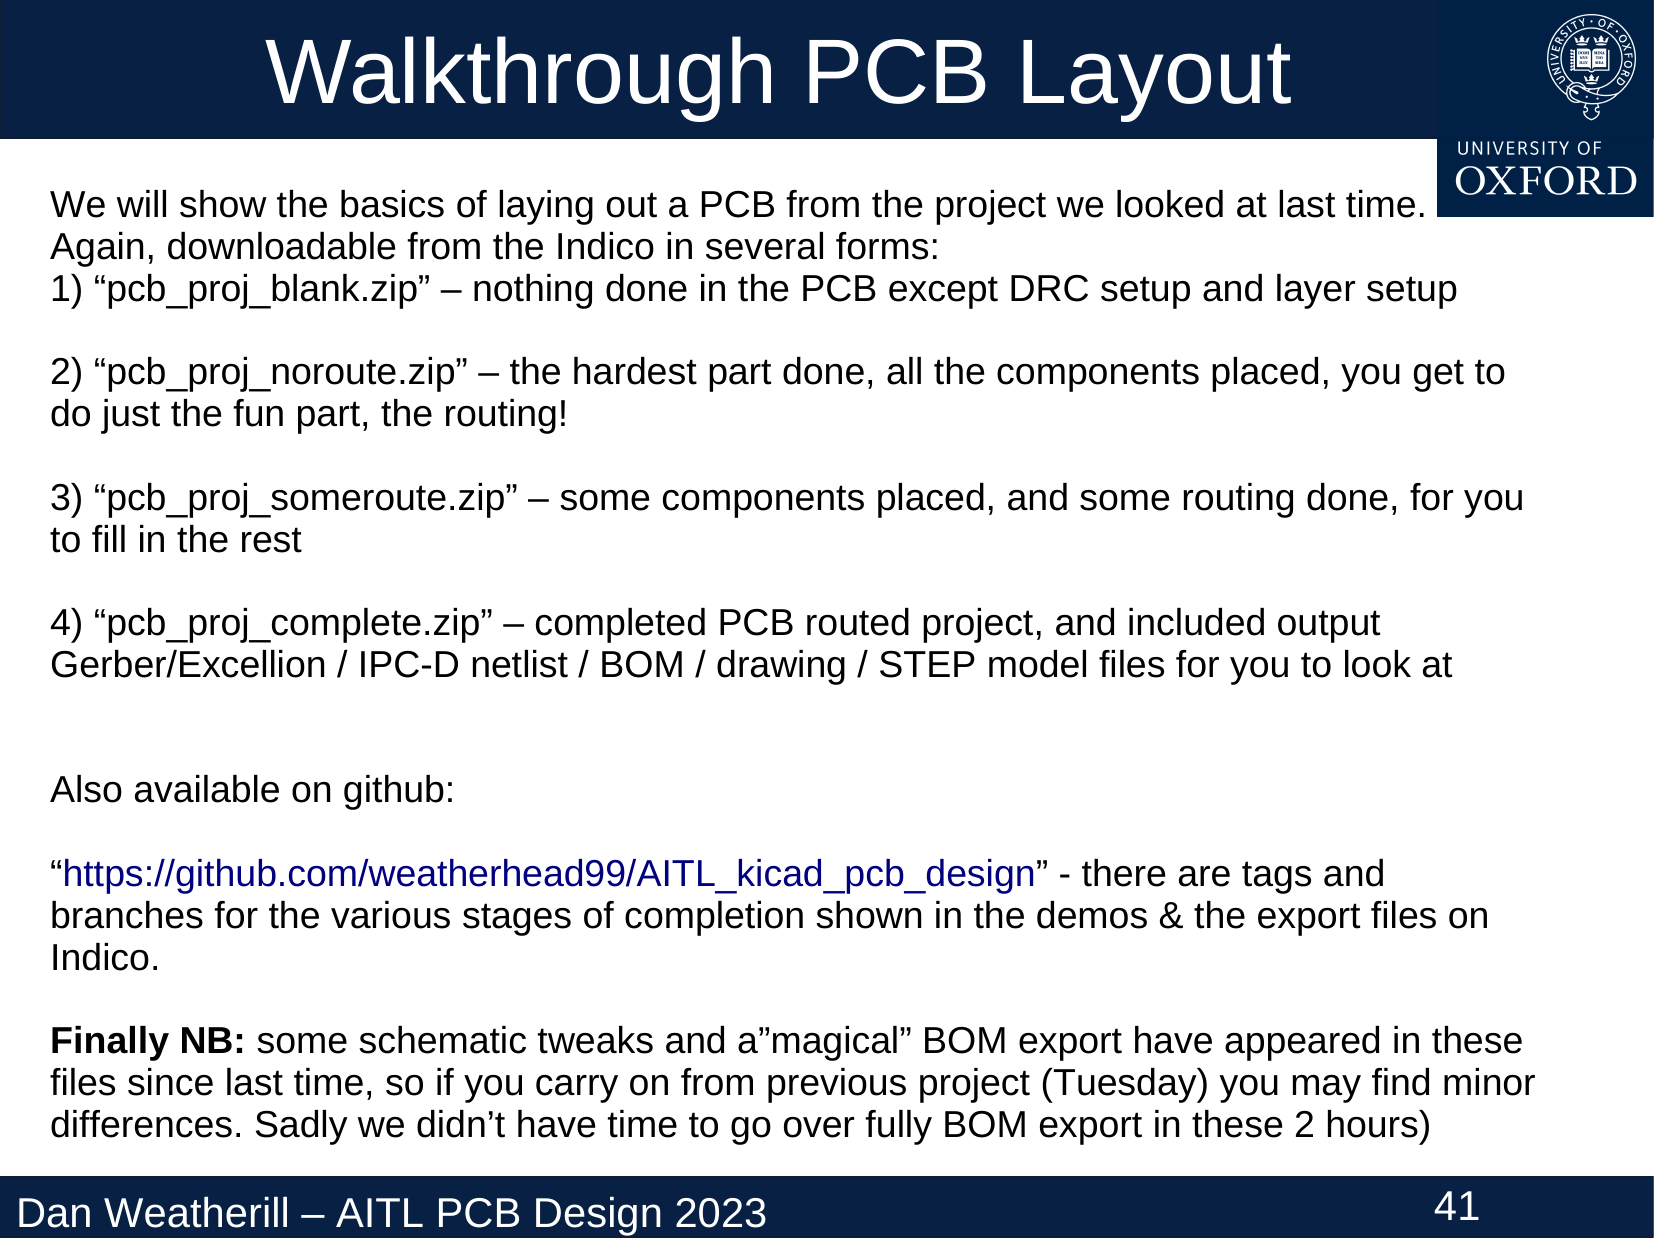

# Walkthrough PCB Layout
We will show the basics of laying out a PCB from the project we looked at last time. Again, downloadable from the Indico in several forms:
1) “pcb_proj_blank.zip” – nothing done in the PCB except DRC setup and layer setup
2) “pcb_proj_noroute.zip” – the hardest part done, all the components placed, you get to do just the fun part, the routing!
3) “pcb_proj_someroute.zip” – some components placed, and some routing done, for you to fill in the rest
4) “pcb_proj_complete.zip” – completed PCB routed project, and included output Gerber/Excellion / IPC-D netlist / BOM / drawing / STEP model files for you to look at
Also available on github:
“https://github.com/weatherhead99/AITL_kicad_pcb_design” - there are tags and branches for the various stages of completion shown in the demos & the export files on Indico.
Finally NB: some schematic tweaks and a”magical” BOM export have appeared in these files since last time, so if you carry on from previous project (Tuesday) you may find minor differences. Sadly we didn’t have time to go over fully BOM export in these 2 hours)